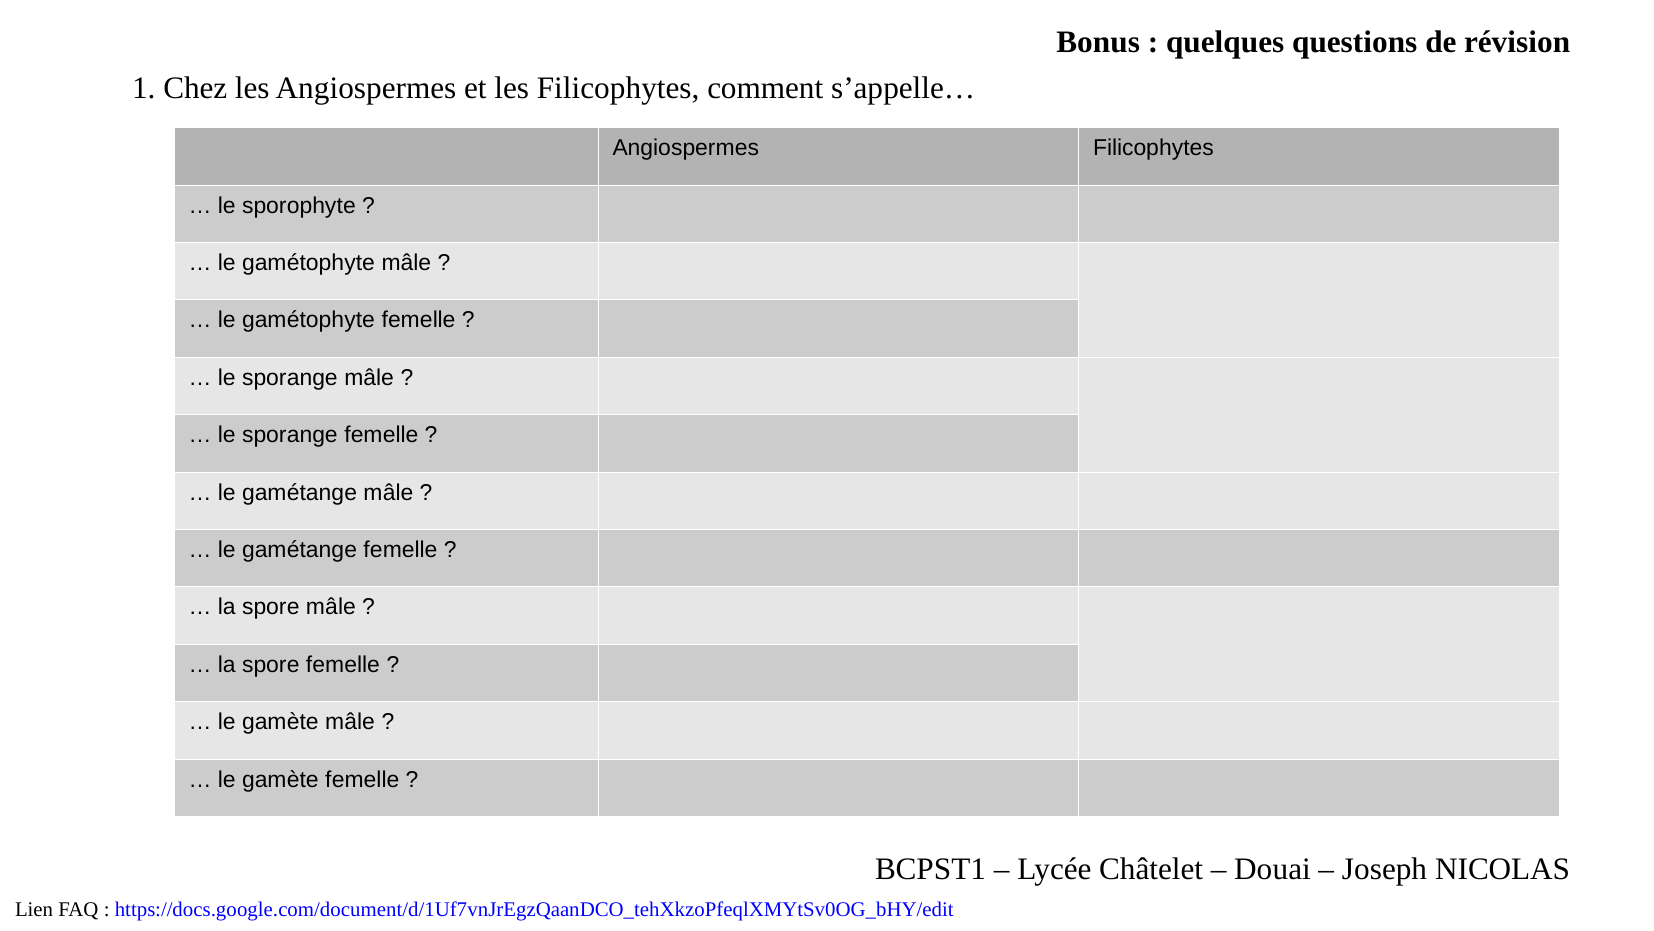

Bonus : quelques questions de révision
1. Chez les Angiospermes et les Filicophytes, comment s’appelle…
| | Angiospermes | Filicophytes |
| --- | --- | --- |
| … le sporophyte ? | | |
| … le gamétophyte mâle ? | | |
| … le gamétophyte femelle ? | | |
| … le sporange mâle ? | | |
| … le sporange femelle ? | | |
| … le gamétange mâle ? | | |
| … le gamétange femelle ? | | |
| … la spore mâle ? | | |
| … la spore femelle ? | | |
| … le gamète mâle ? | | |
| … le gamète femelle ? | | |
BCPST1 – Lycée Châtelet – Douai – Joseph NICOLAS
Lien FAQ : https://docs.google.com/document/d/1Uf7vnJrEgzQaanDCO_tehXkzoPfeqlXMYtSv0OG_bHY/edit